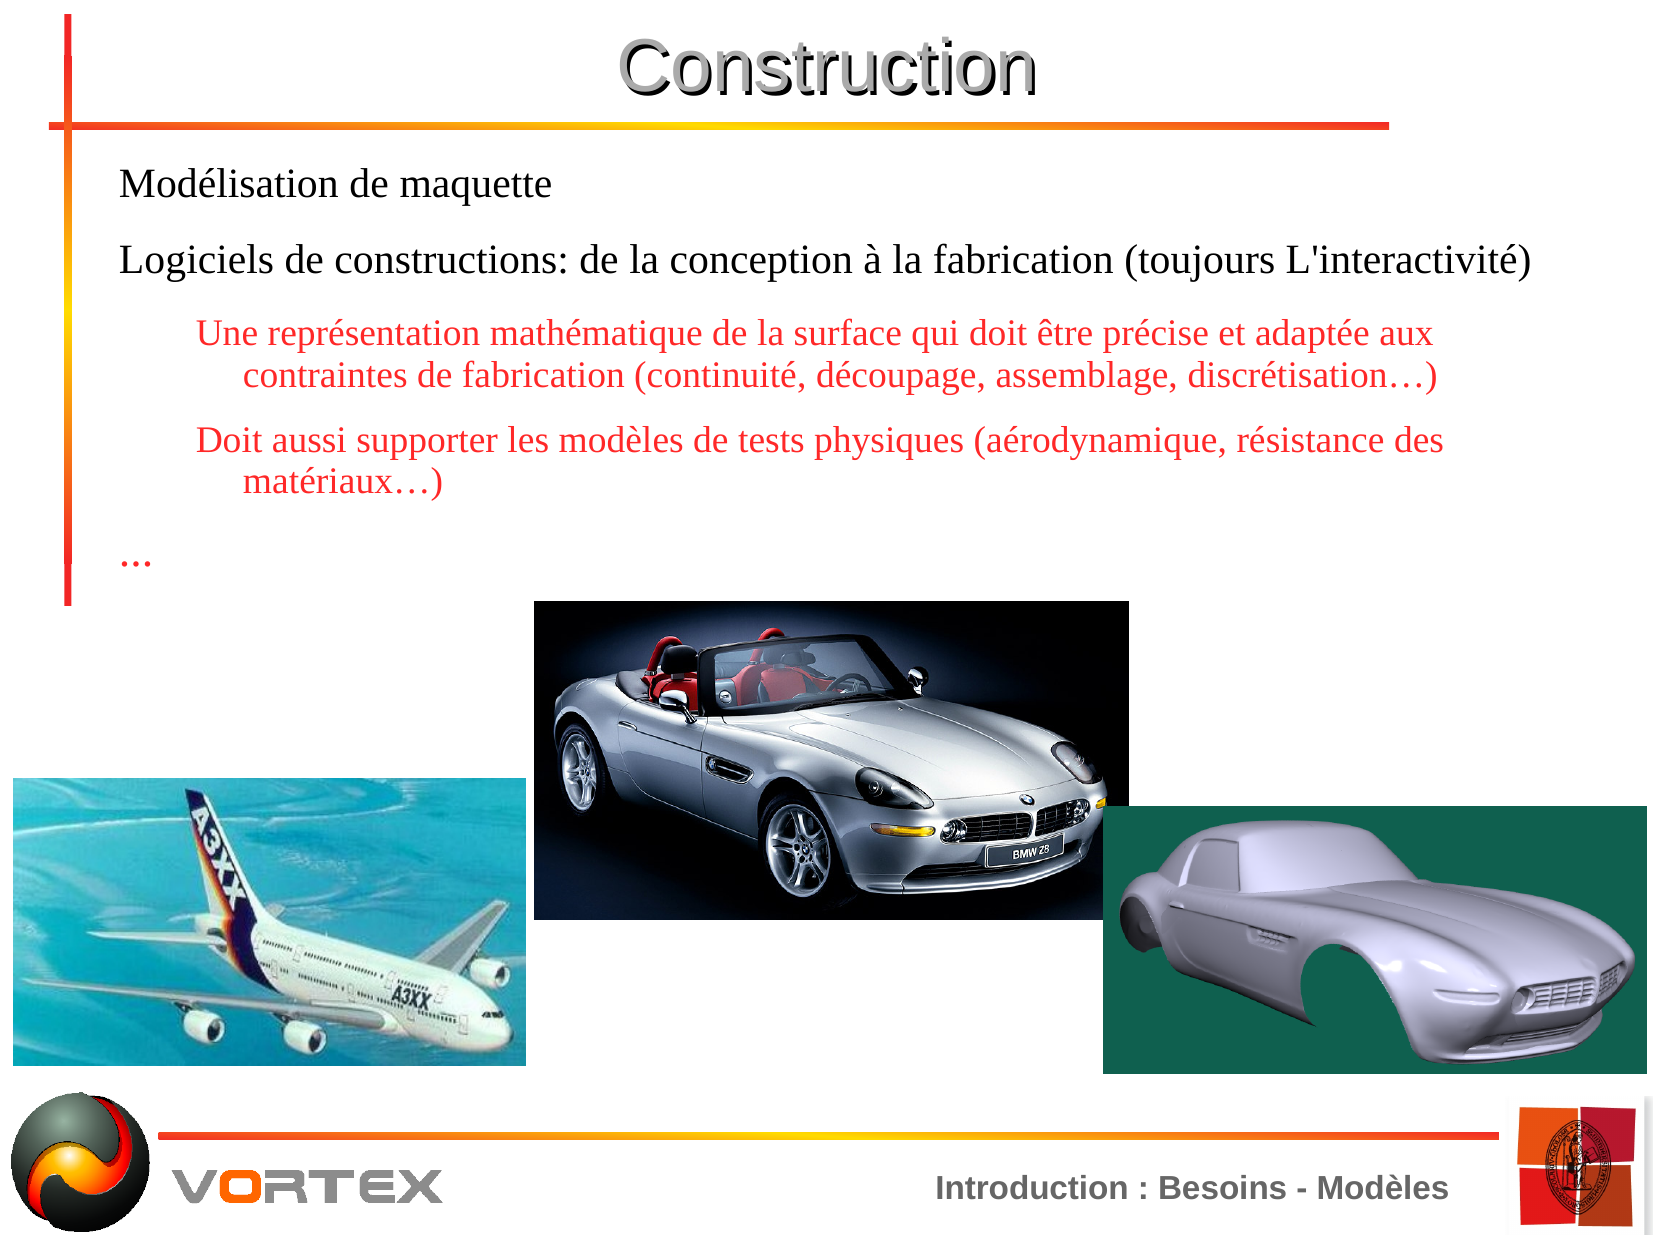

# Construction
Modélisation de maquette
Logiciels de constructions: de la conception à la fabrication (toujours L'interactivité)
Une représentation mathématique de la surface qui doit être précise et adaptée aux contraintes de fabrication (continuité, découpage, assemblage, discrétisation…)
Doit aussi supporter les modèles de tests physiques (aérodynamique, résistance des matériaux…)
...